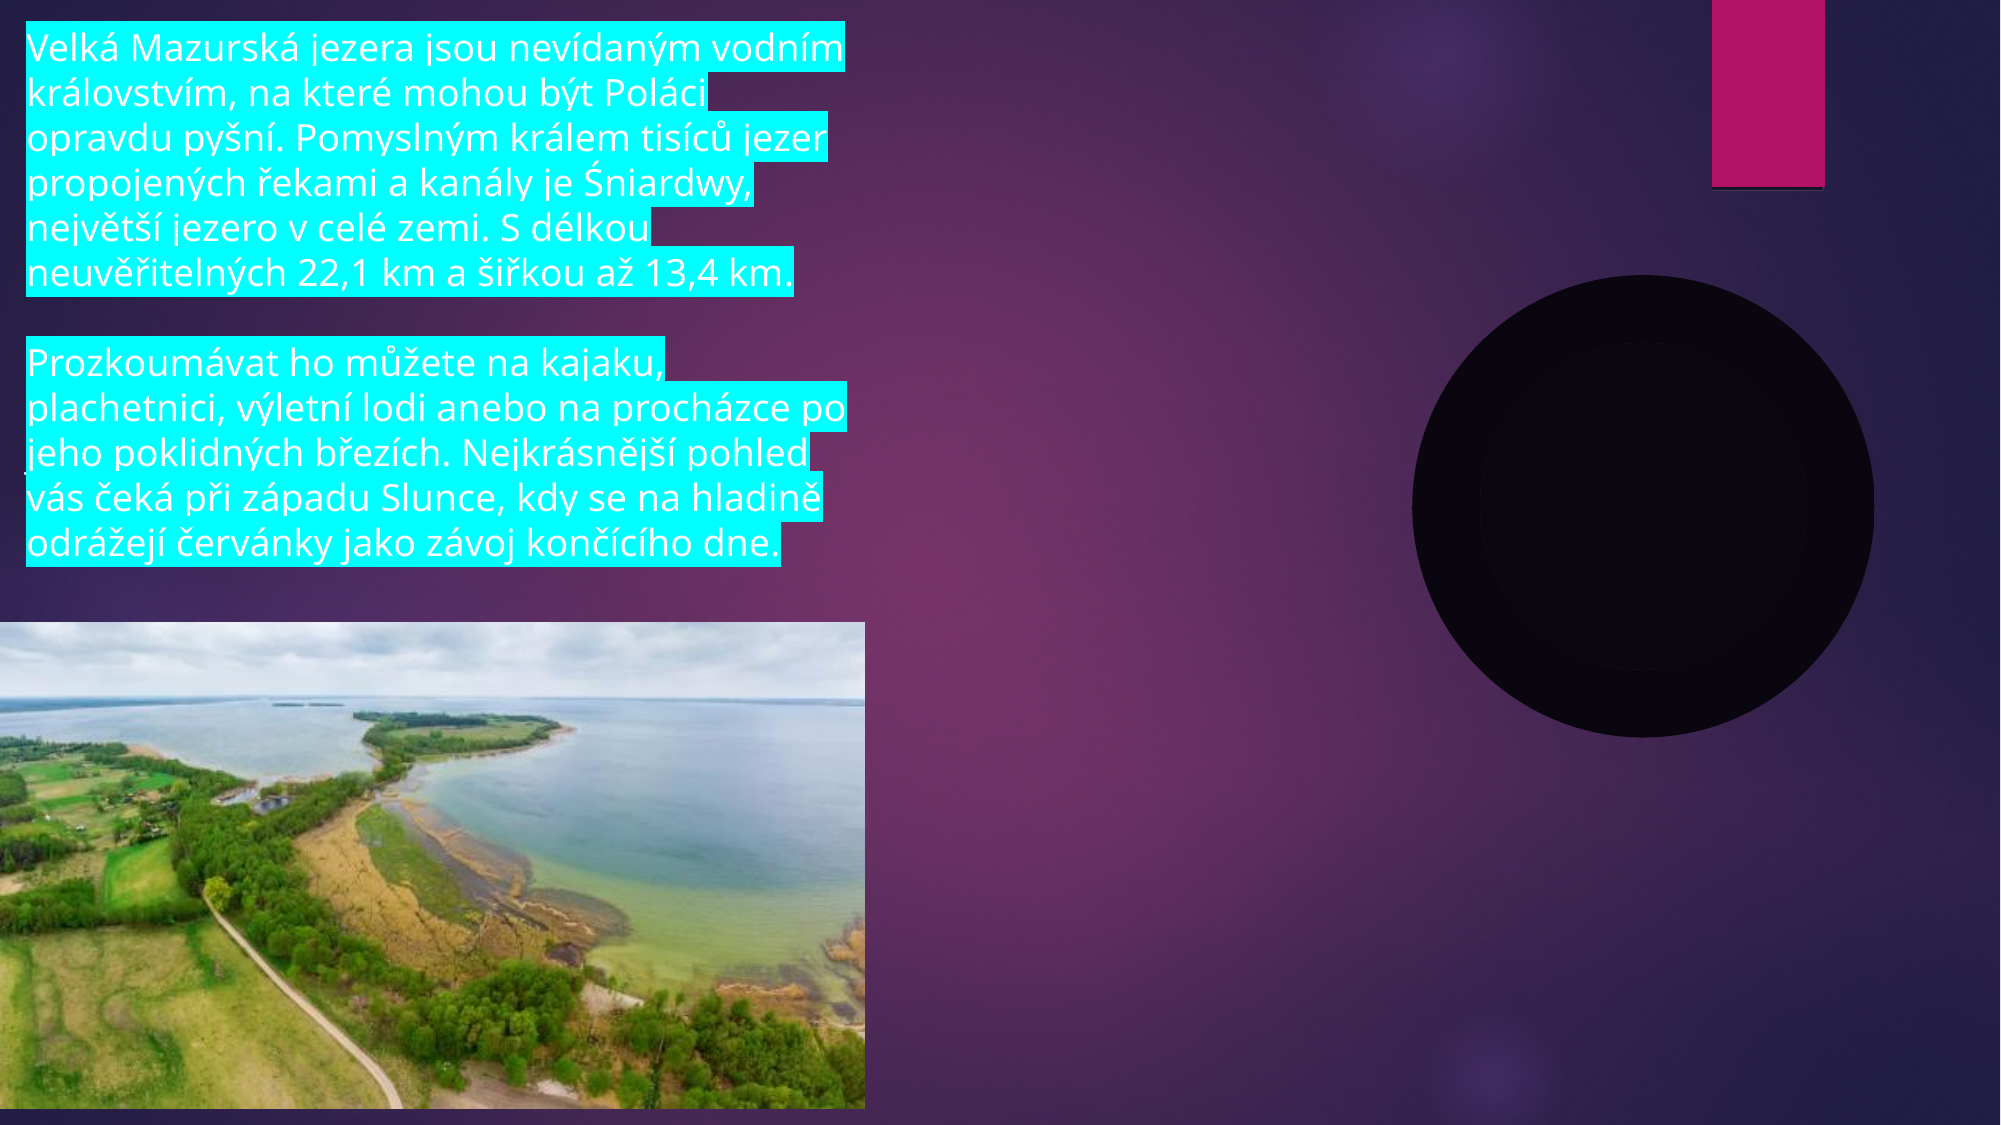

Velká Mazurská jezera jsou nevídaným vodním královstvím, na které mohou být Poláci opravdu pyšní. Pomyslným králem tisíců jezer propojených řekami a kanály je Śniardwy, největší jezero v celé zemi. S délkou neuvěřitelných 22,1 km a šiřkou až 13,4 km.
Prozkoumávat ho můžete na kajaku, plachetnici, výletní lodi anebo na procházce po jeho poklidných březích. Nejkrásnější pohled vás čeká při západu Slunce, kdy se na hladině odrážejí červánky jako závoj končícího dne.